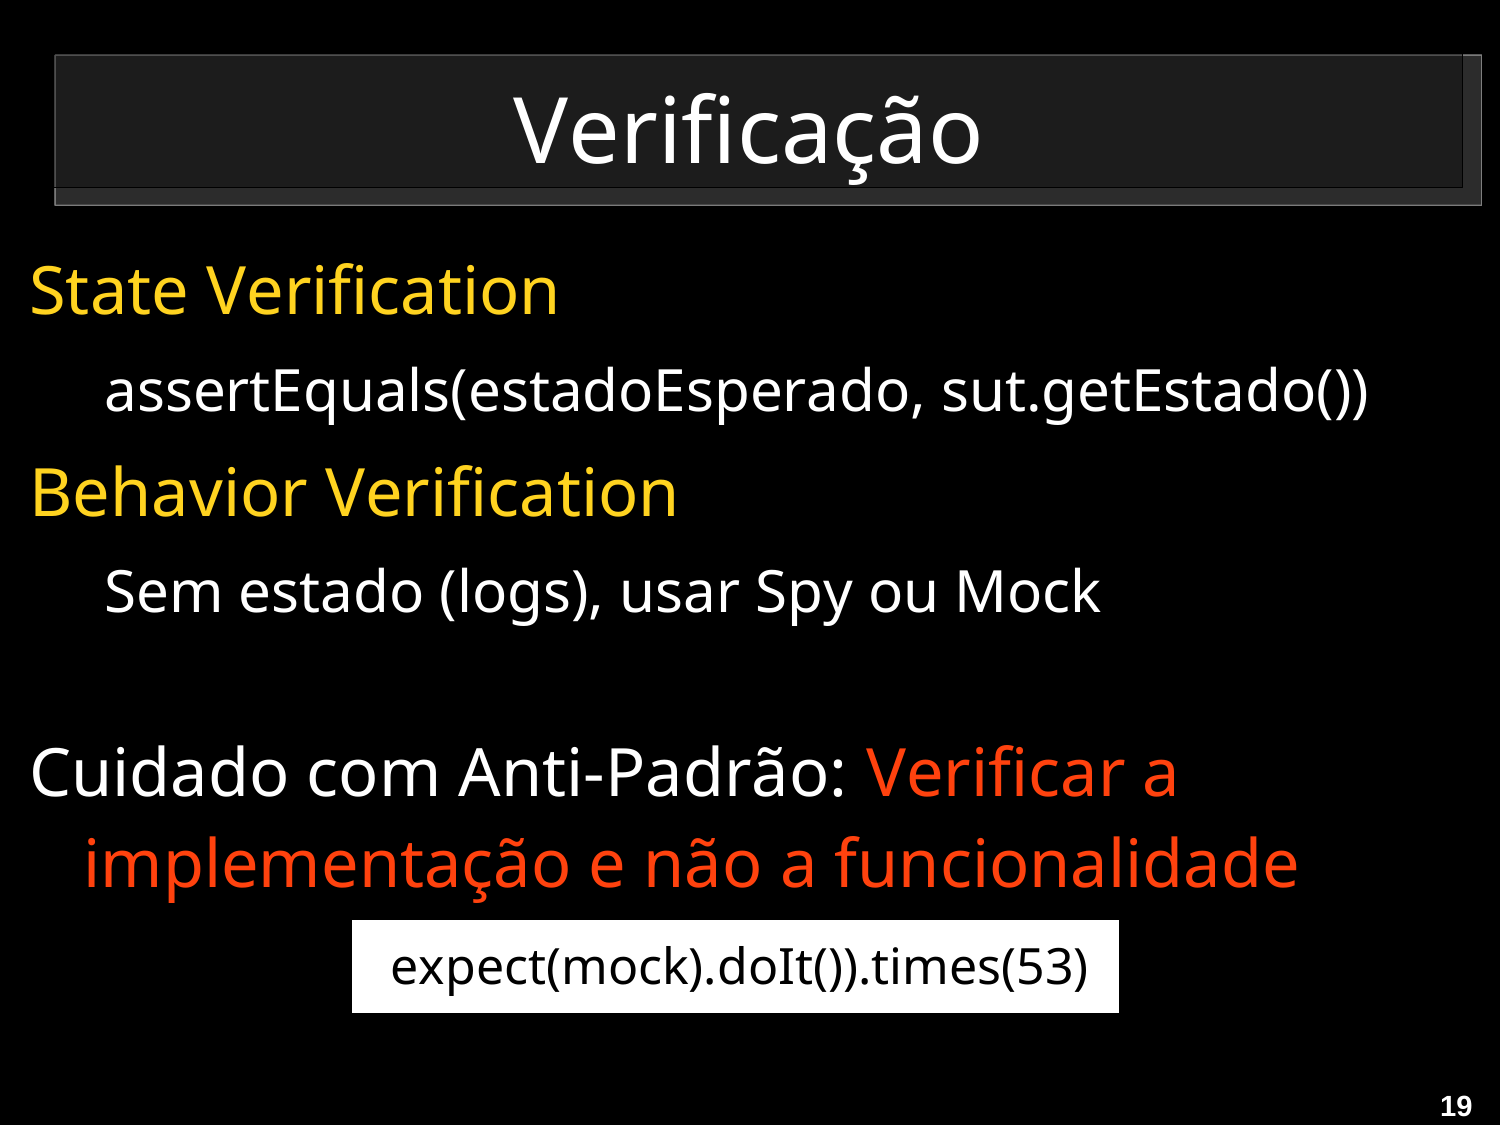

# Verificação
State Verification
assertEquals(estadoEsperado, sut.getEstado())
Behavior Verification
Sem estado (logs), usar Spy ou Mock
Cuidado com Anti-Padrão: Verificar a implementação e não a funcionalidade
expect(mock).doIt()).times(53)
19